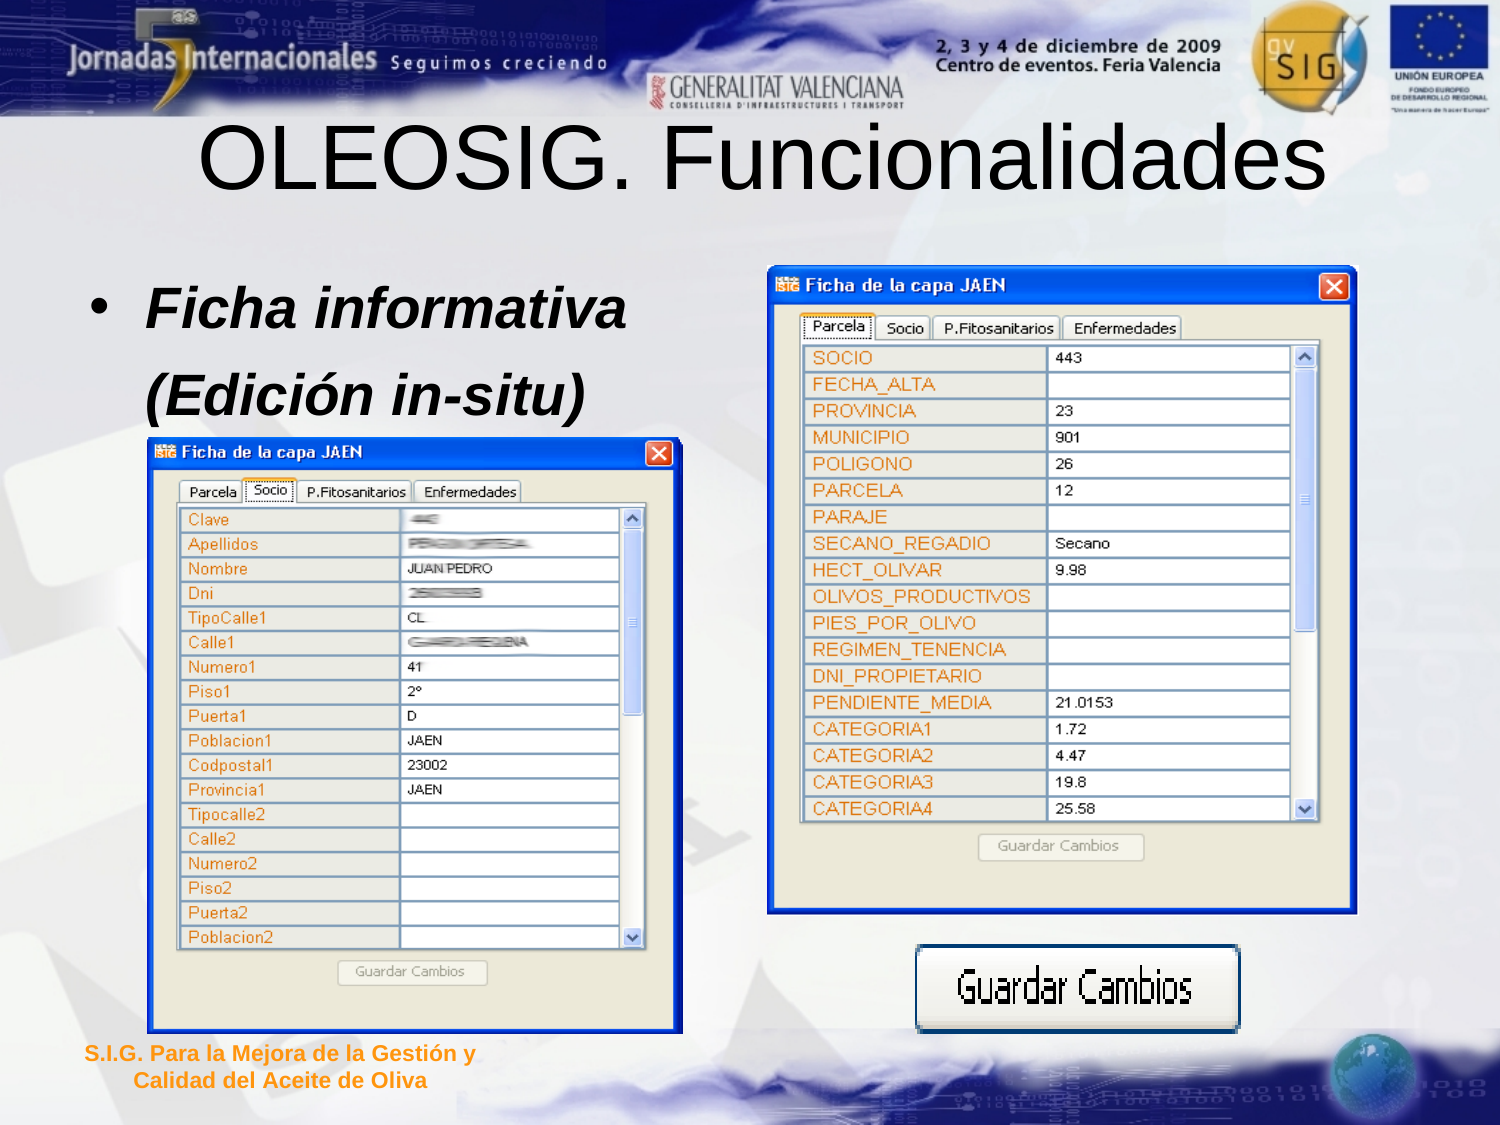

# OLEOSIG. Funcionalidades
Ficha informativa
(Edición in-situ)
S.I.G. Para la Mejora de la Gestión y Calidad del Aceite de Oliva